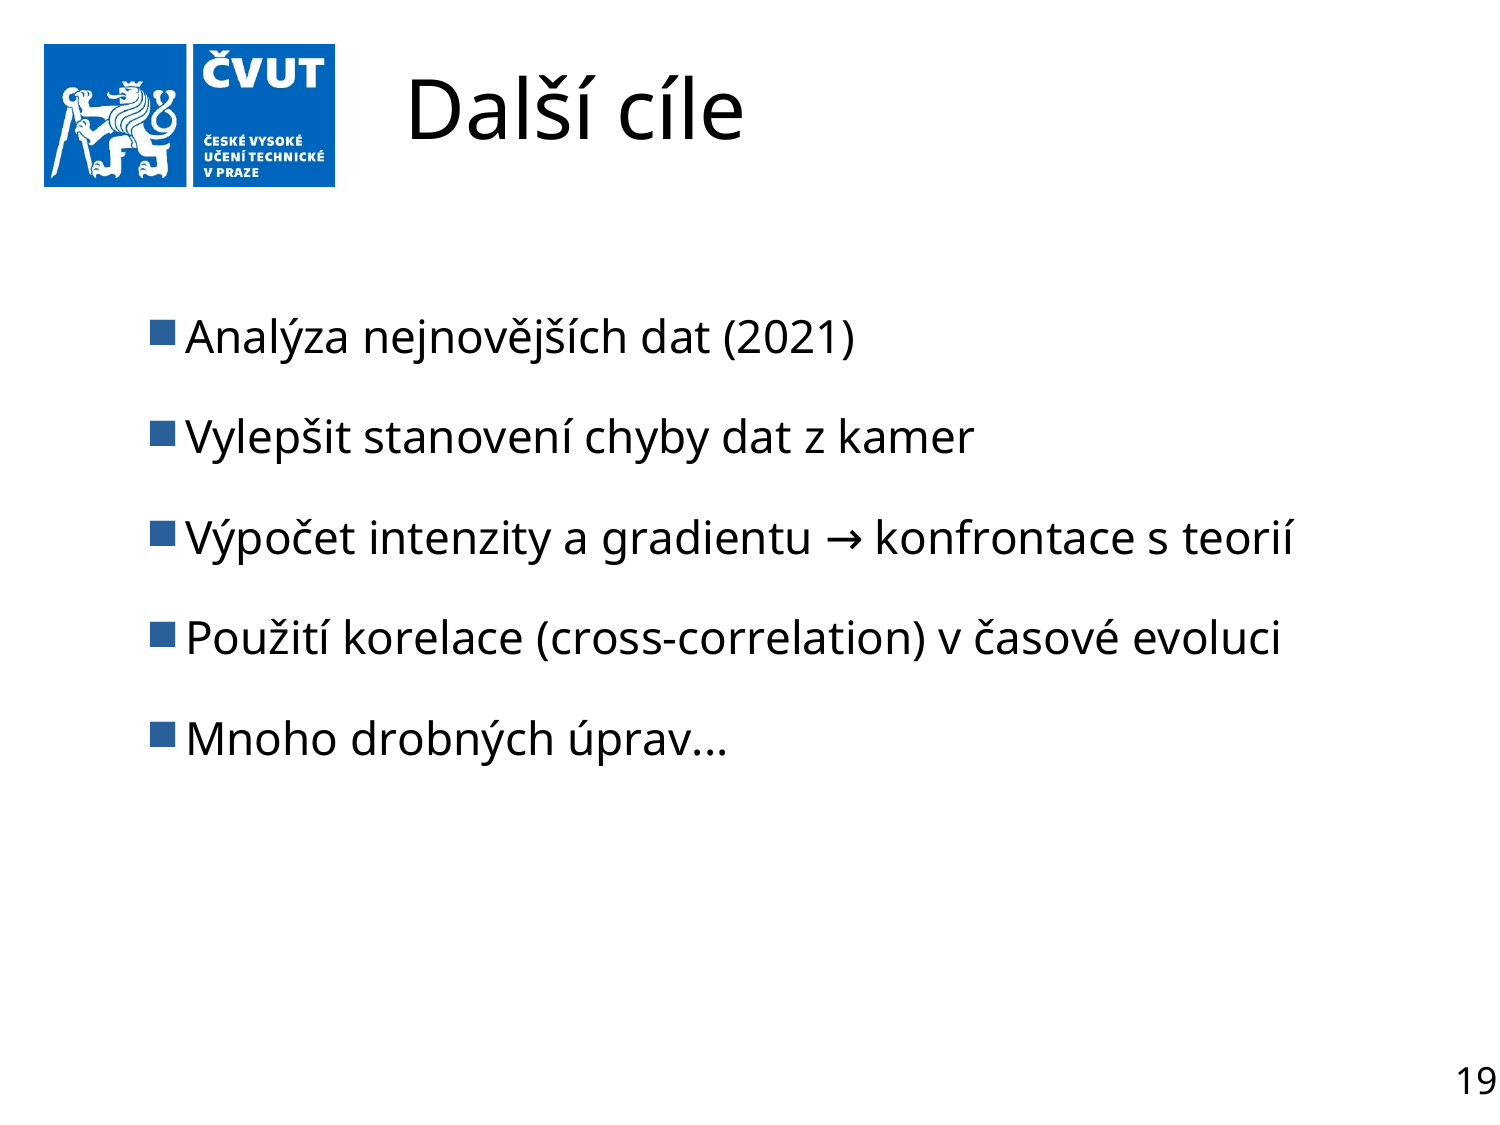

# Další cíle
Analýza nejnovějších dat (2021)
Vylepšit stanovení chyby dat z kamer
Výpočet intenzity a gradientu → konfrontace s teorií
Použití korelace (cross-correlation) v časové evoluci
Mnoho drobných úprav...